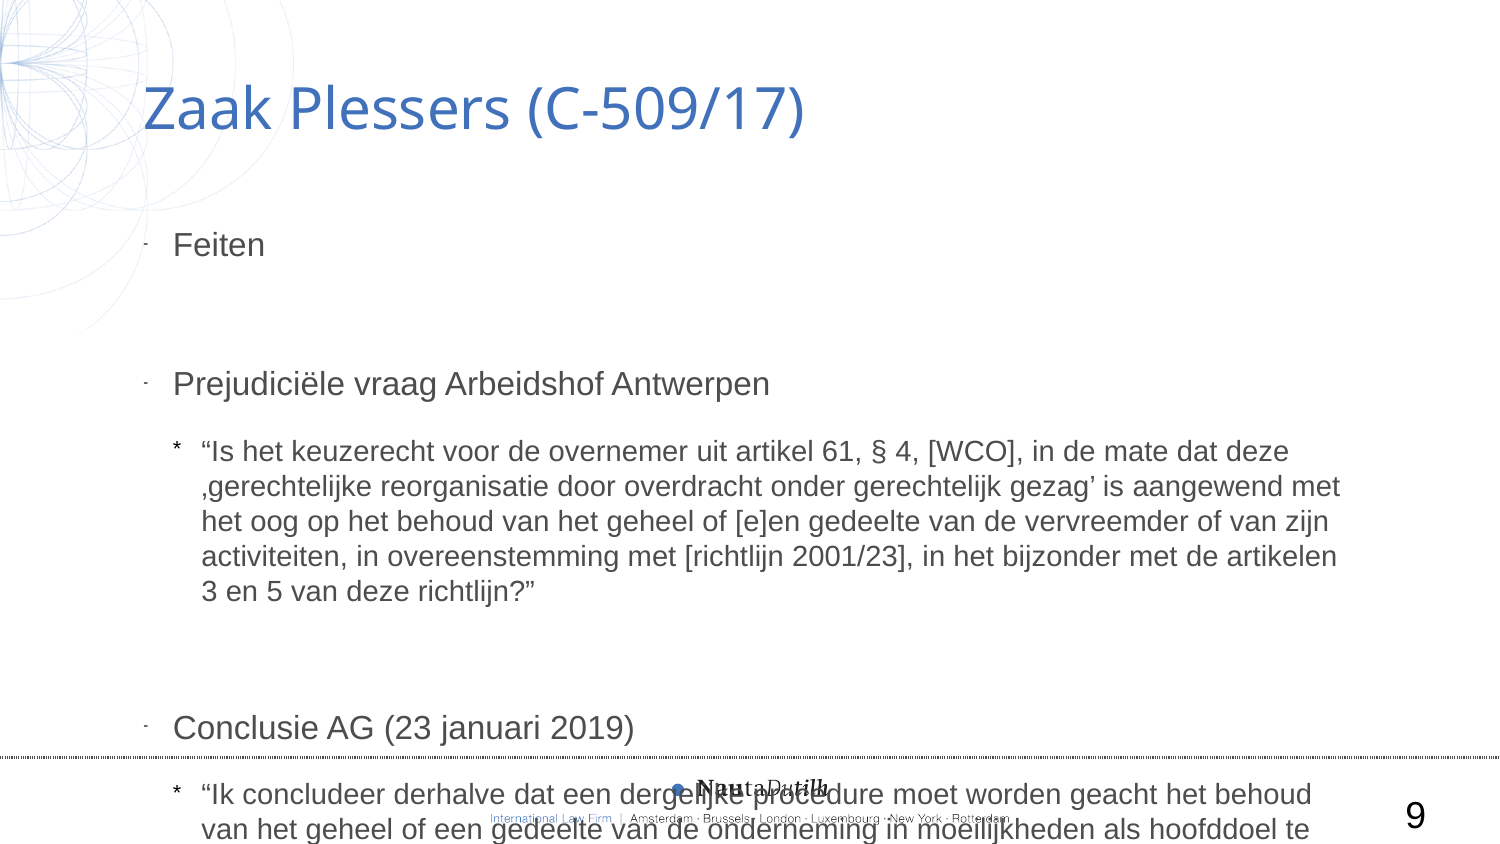

# Zaak Plessers (C‑509/17)
Feiten
Prejudiciële vraag Arbeidshof Antwerpen
“Is het keuzerecht voor de overnemer uit artikel 61, § 4, [WCO], in de mate dat deze ‚gerechtelijke reorganisatie door overdracht onder gerechtelijk gezag’ is aangewend met het oog op het behoud van het geheel of [e]en gedeelte van de vervreemder of van zijn activiteiten, in overeenstemming met [richtlijn 2001/23], in het bijzonder met de artikelen 3 en 5 van deze richtlijn?”
Conclusie AG (23 januari 2019)
“Ik concludeer derhalve dat een dergelijke procedure moet worden geacht het behoud van het geheel of een gedeelte van de onderneming in moeilijkheden als hoofddoel te hebben, zodat deze procedure overeenkomstig de in de punten 44 en 50 van deze conclusie aangehaalde rechtspraak niet onder artikel 5, lid 1, van richtlijn 2001/23 kan vallen.”
Arrest?
Gevolgen?